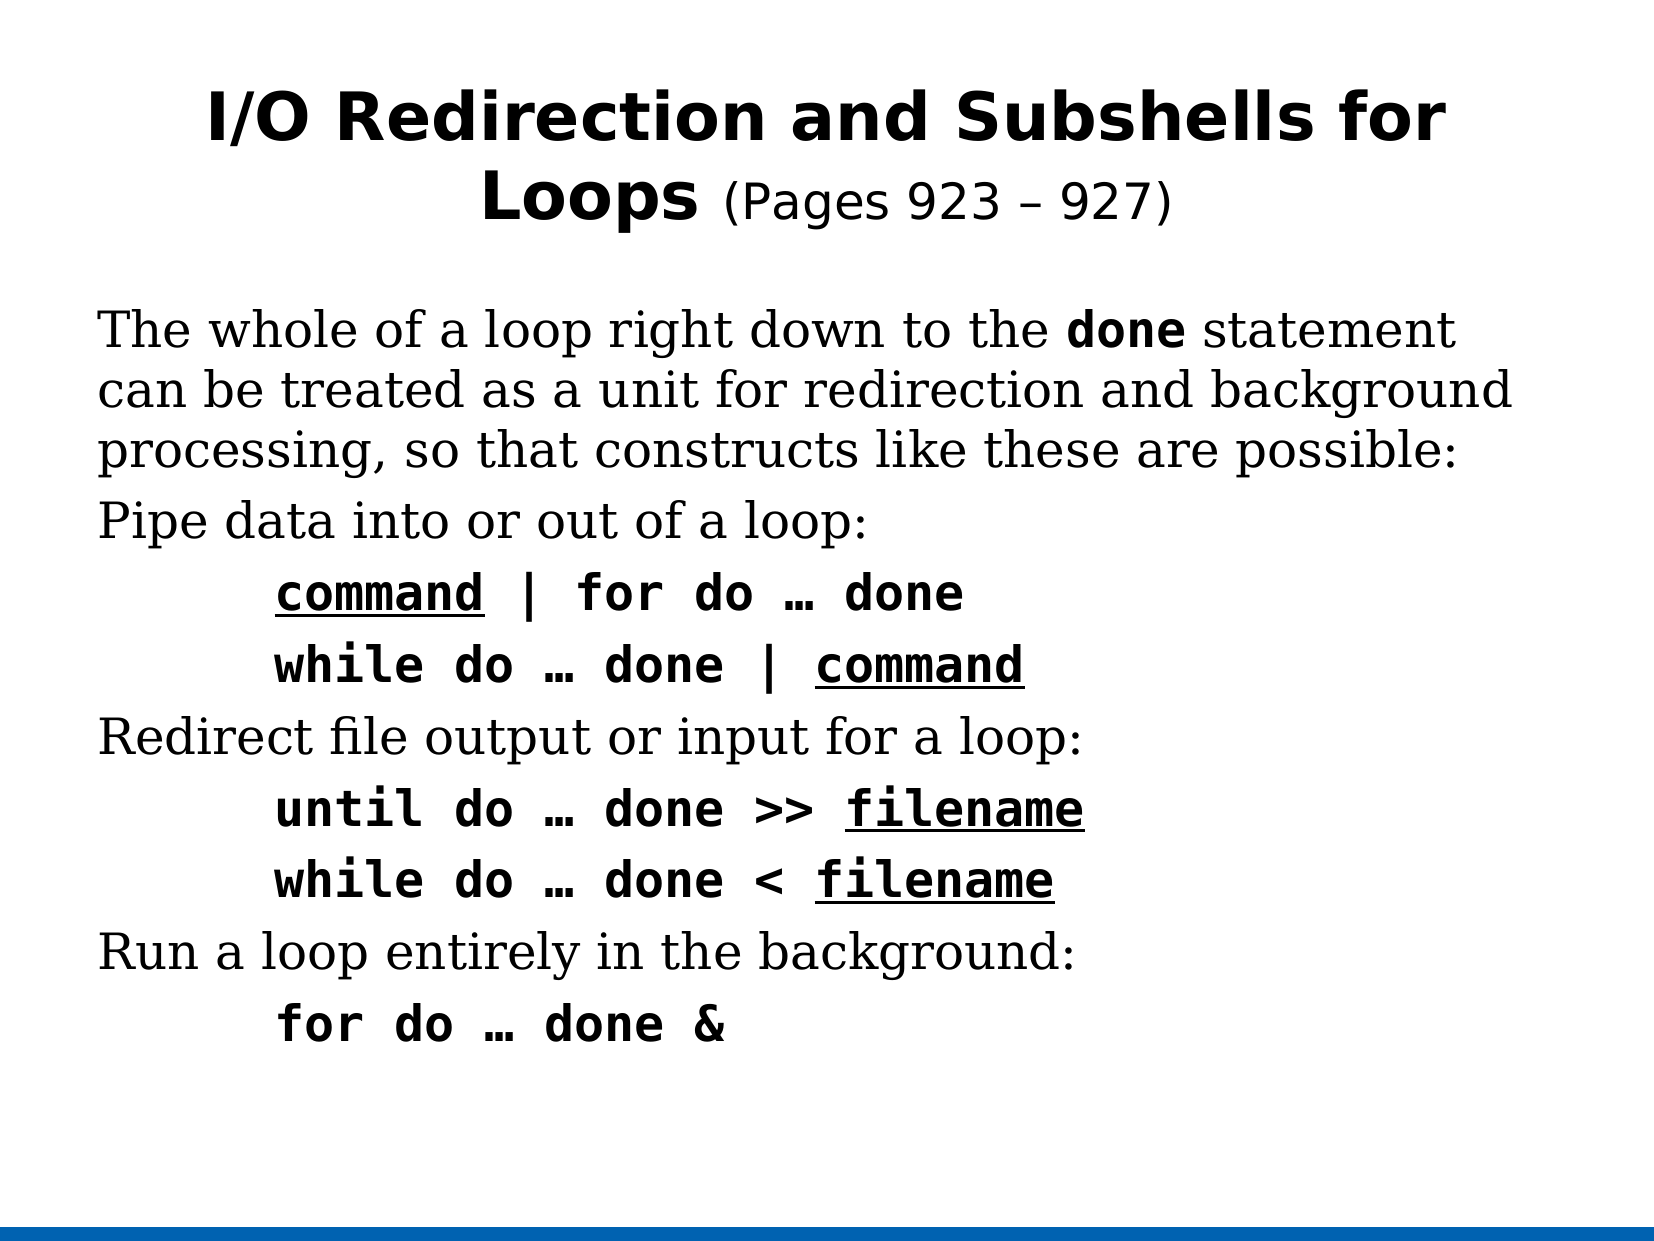

# I/O Redirection and Subshells for Loops (Pages 923 – 927)
The whole of a loop right down to the done statement can be treated as a unit for redirection and background processing, so that constructs like these are possible:
Pipe data into or out of a loop:
command | for do … done
while do … done | command
Redirect file output or input for a loop:
until do … done >> filename
while do … done < filename
Run a loop entirely in the background:
for do … done &